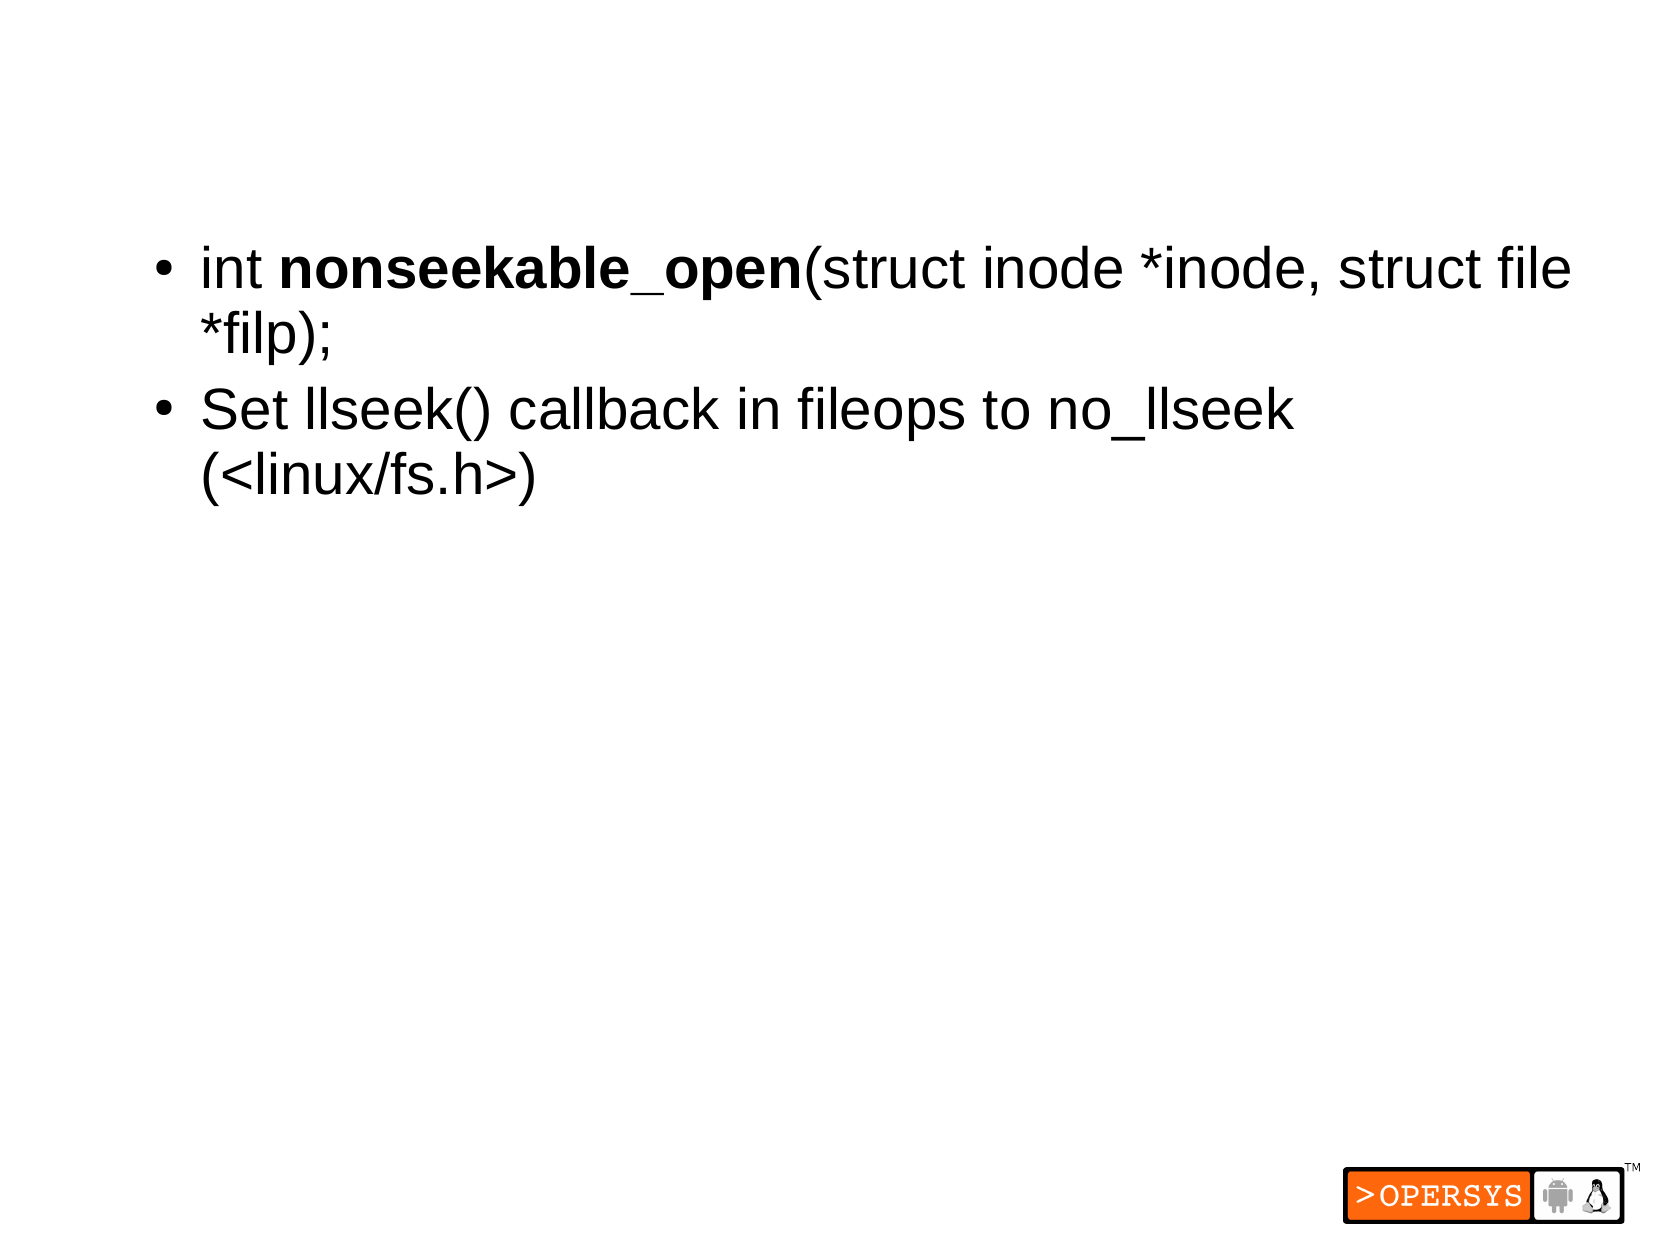

# int nonseekable_open(struct inode *inode, struct file *filp);
Set llseek() callback in fileops to no_llseek (<linux/fs.h>)